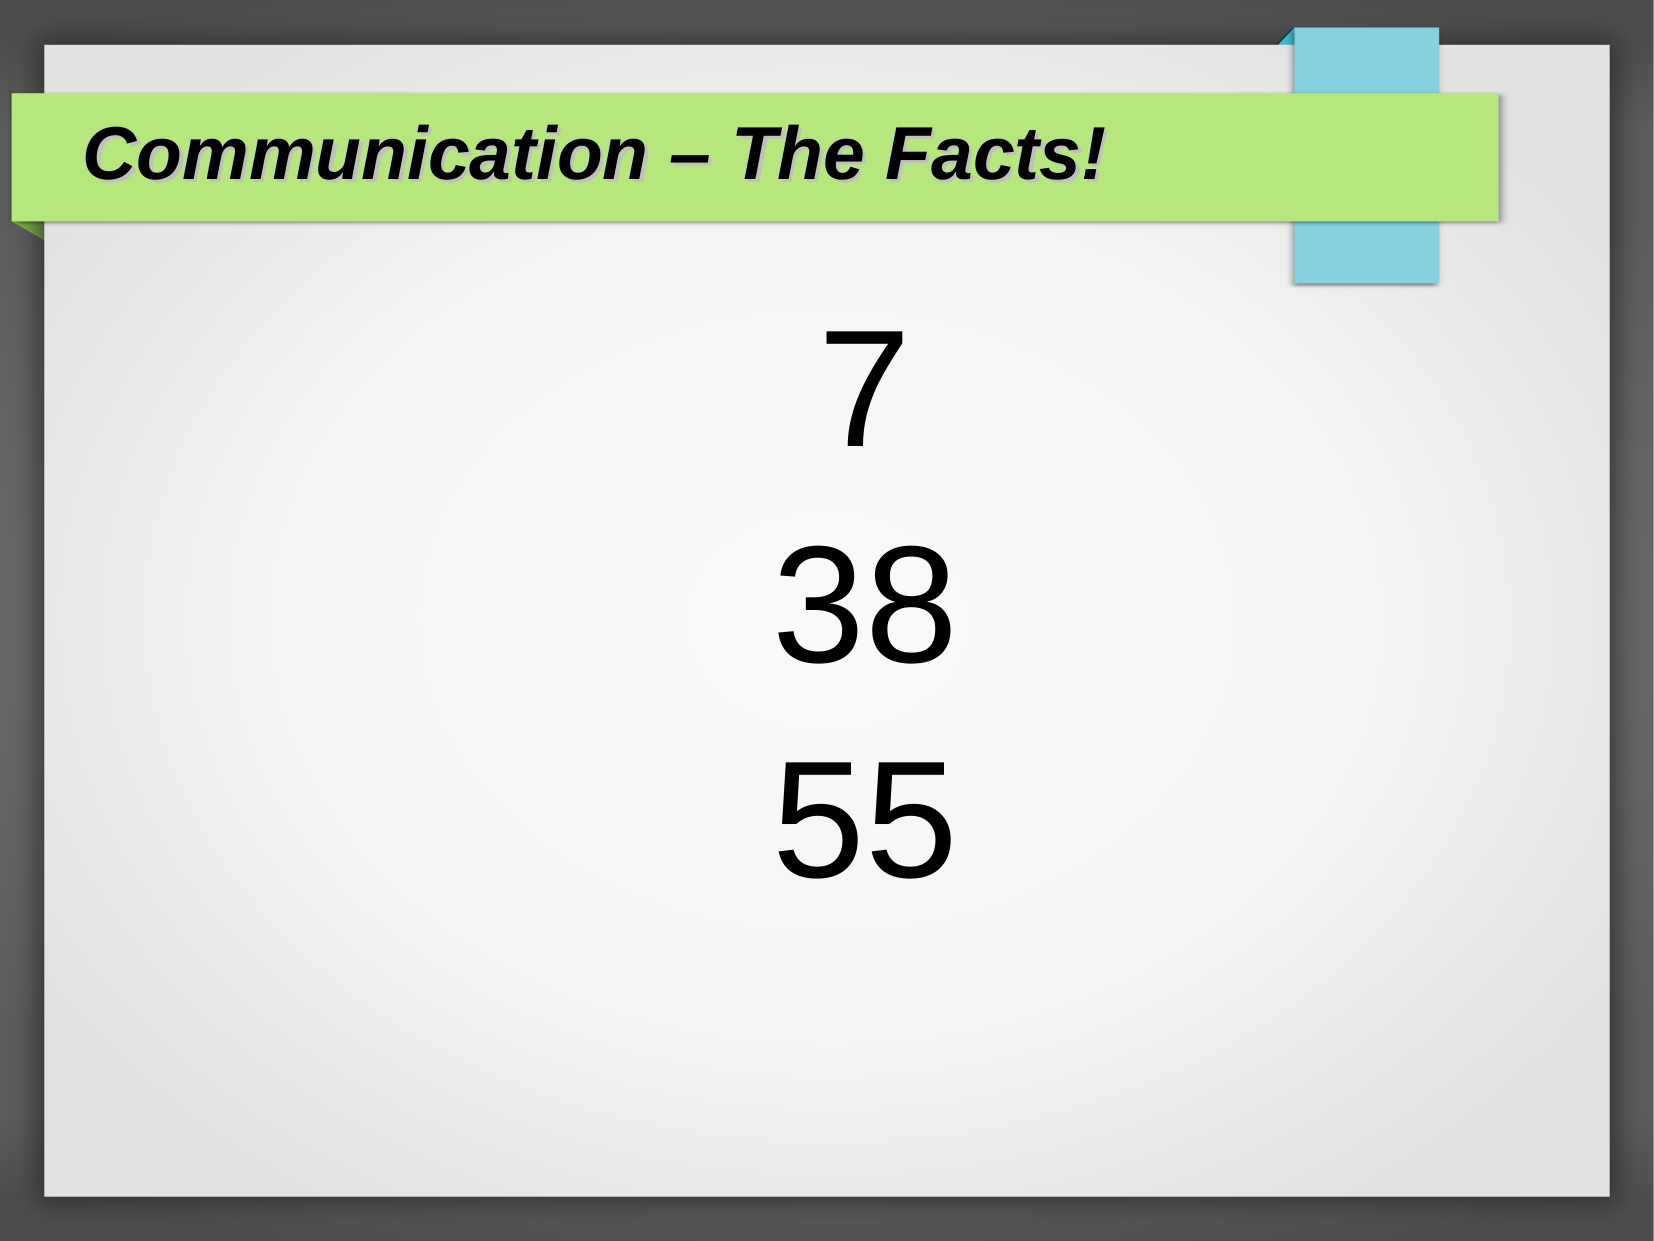

# Communication – The Facts!
7
38
55